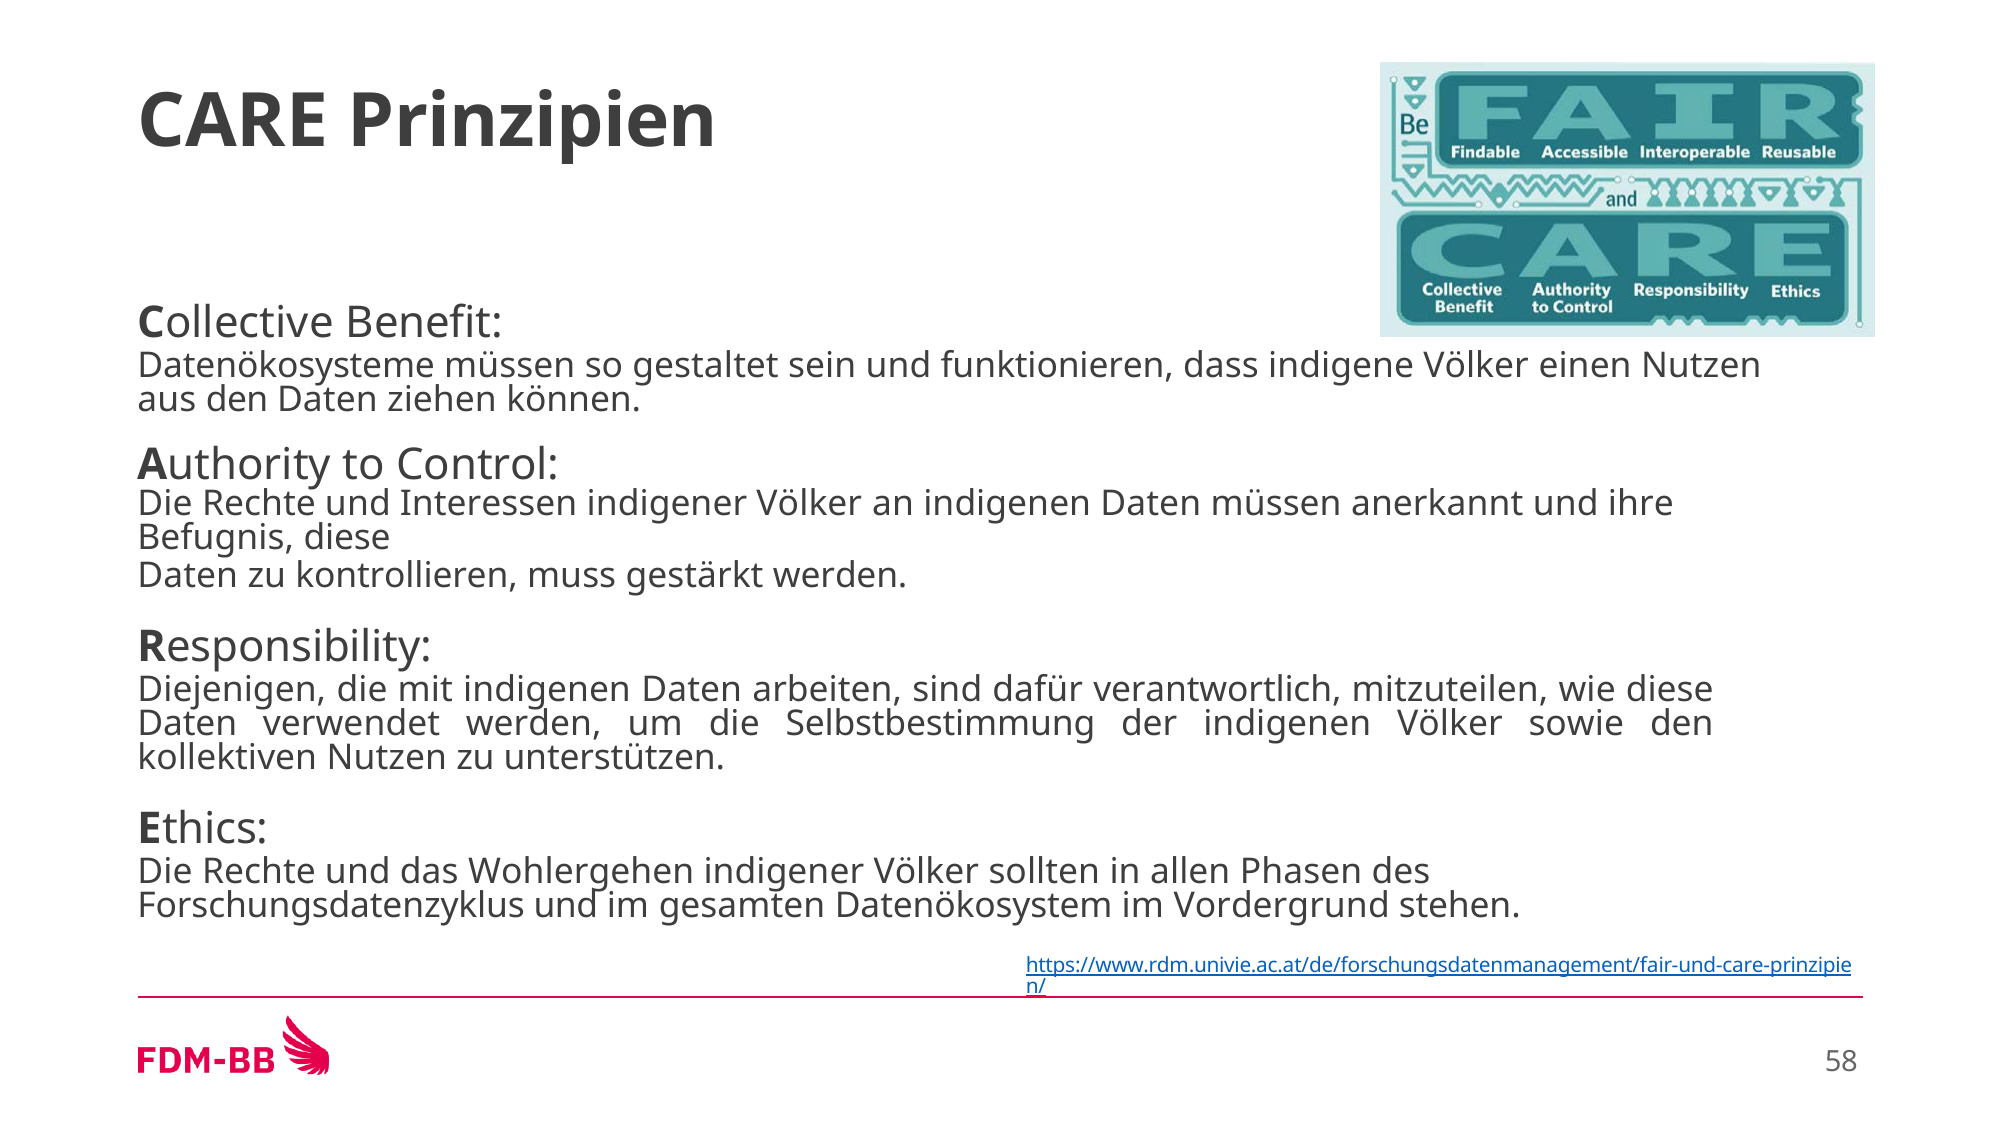

# CARE Prinzipien
Collective Benefit:
Datenökosysteme müssen so gestaltet sein und funktionieren, dass indigene Völker einen Nutzen aus den Daten ziehen können.
Authority to Control:
Die Rechte und Interessen indigener Völker an indigenen Daten müssen anerkannt und ihre Befugnis, diese
Daten zu kontrollieren, muss gestärkt werden.
Responsibility:
Diejenigen, die mit indigenen Daten arbeiten, sind dafür verantwortlich, mitzuteilen, wie diese Daten verwendet werden, um die Selbstbestimmung der indigenen Völker sowie den kollektiven Nutzen zu unterstützen.
Ethics:
Die Rechte und das Wohlergehen indigener Völker sollten in allen Phasen des Forschungsdatenzyklus und im gesamten Datenökosystem im Vordergrund stehen.
https://www.rdm.univie.ac.at/de/forschungsdatenmanagement/fair-und-care-prinzipien/
52